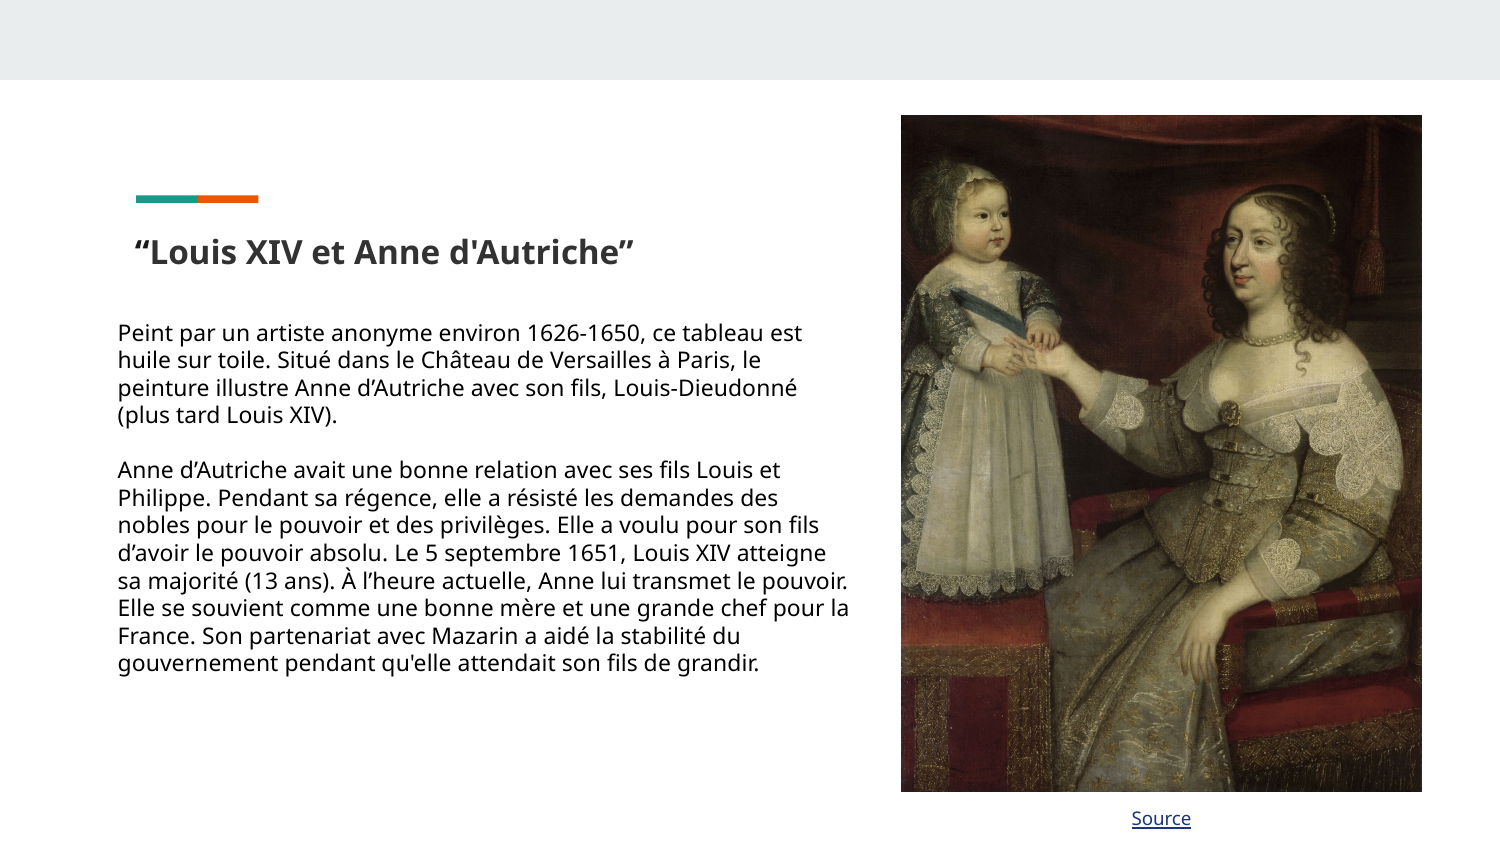

# “Louis XIV et Anne d'Autriche”
Peint par un artiste anonyme environ 1626-1650, ce tableau est huile sur toile. Situé dans le Château de Versailles à Paris, le peinture illustre Anne d’Autriche avec son fils, Louis-Dieudonné (plus tard Louis XIV).
Anne d’Autriche avait une bonne relation avec ses fils Louis et Philippe. Pendant sa régence, elle a résisté les demandes des nobles pour le pouvoir et des privilèges. Elle a voulu pour son fils d’avoir le pouvoir absolu. Le 5 septembre 1651, Louis XIV atteigne sa majorité (13 ans). À l’heure actuelle, Anne lui transmet le pouvoir. Elle se souvient comme une bonne mère et une grande chef pour la France. Son partenariat avec Mazarin a aidé la stabilité du gouvernement pendant qu'elle attendait son fils de grandir.
Source